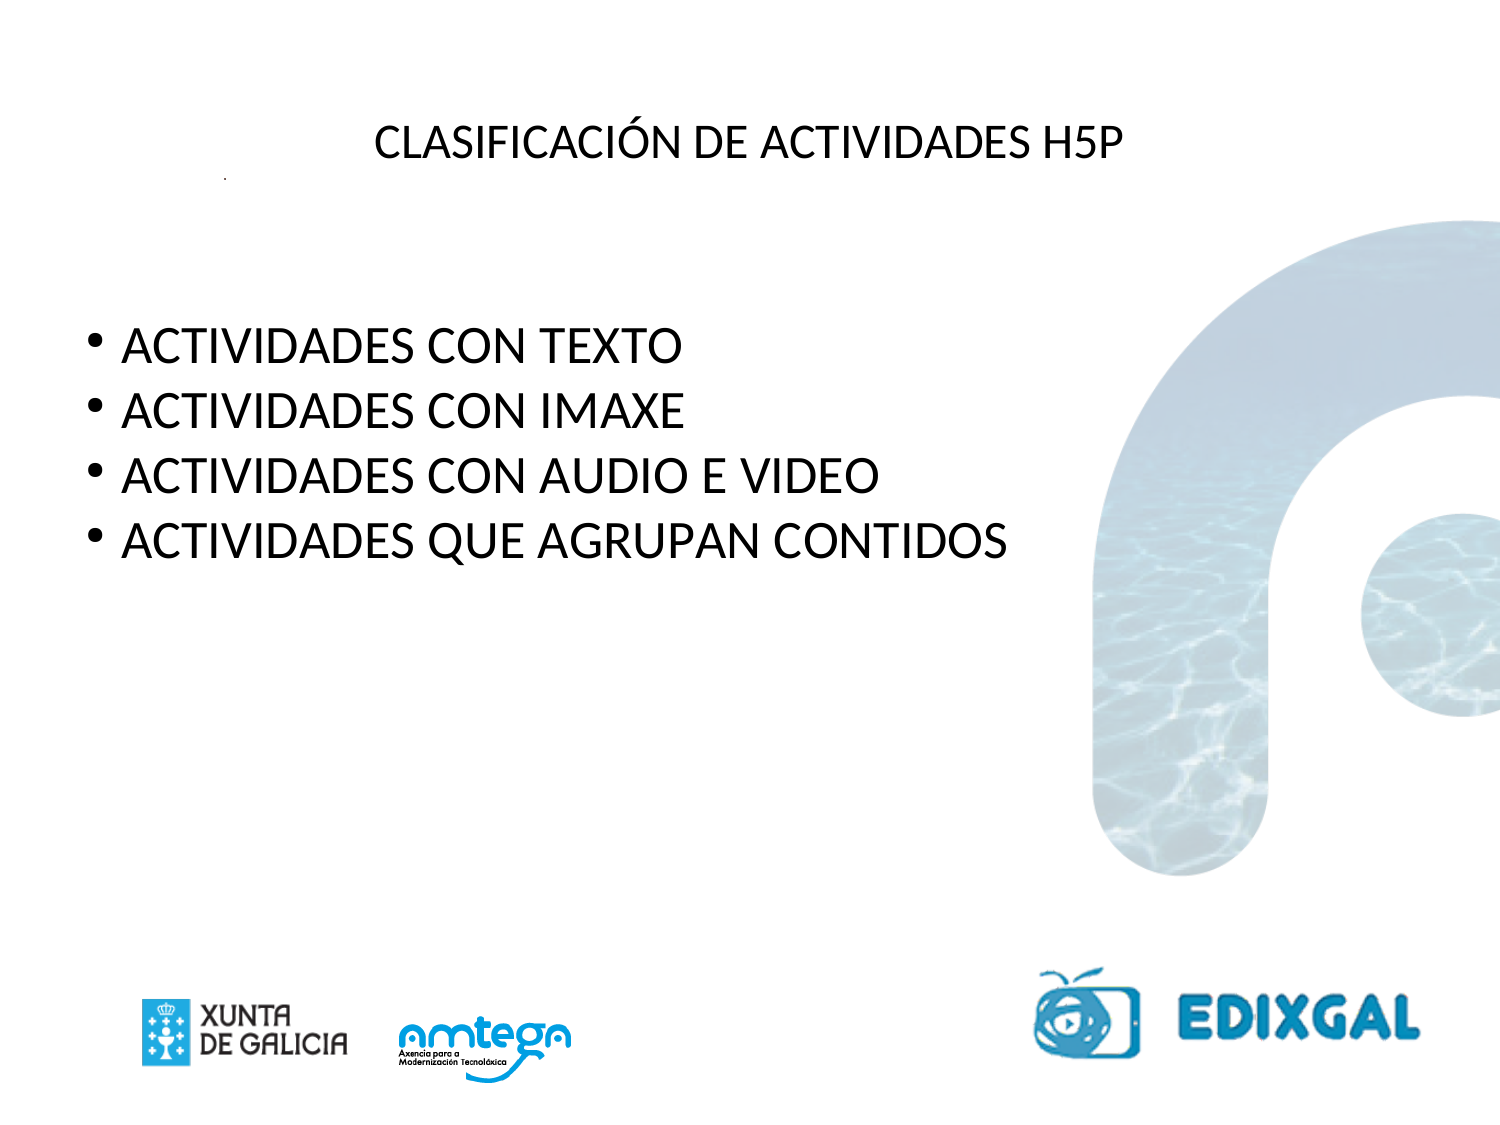

# CLASIFICACIÓN DE ACTIVIDADES H5P
ACTIVIDADES CON TEXTO
ACTIVIDADES CON IMAXE
ACTIVIDADES CON AUDIO E VIDEO
ACTIVIDADES QUE AGRUPAN CONTIDOS